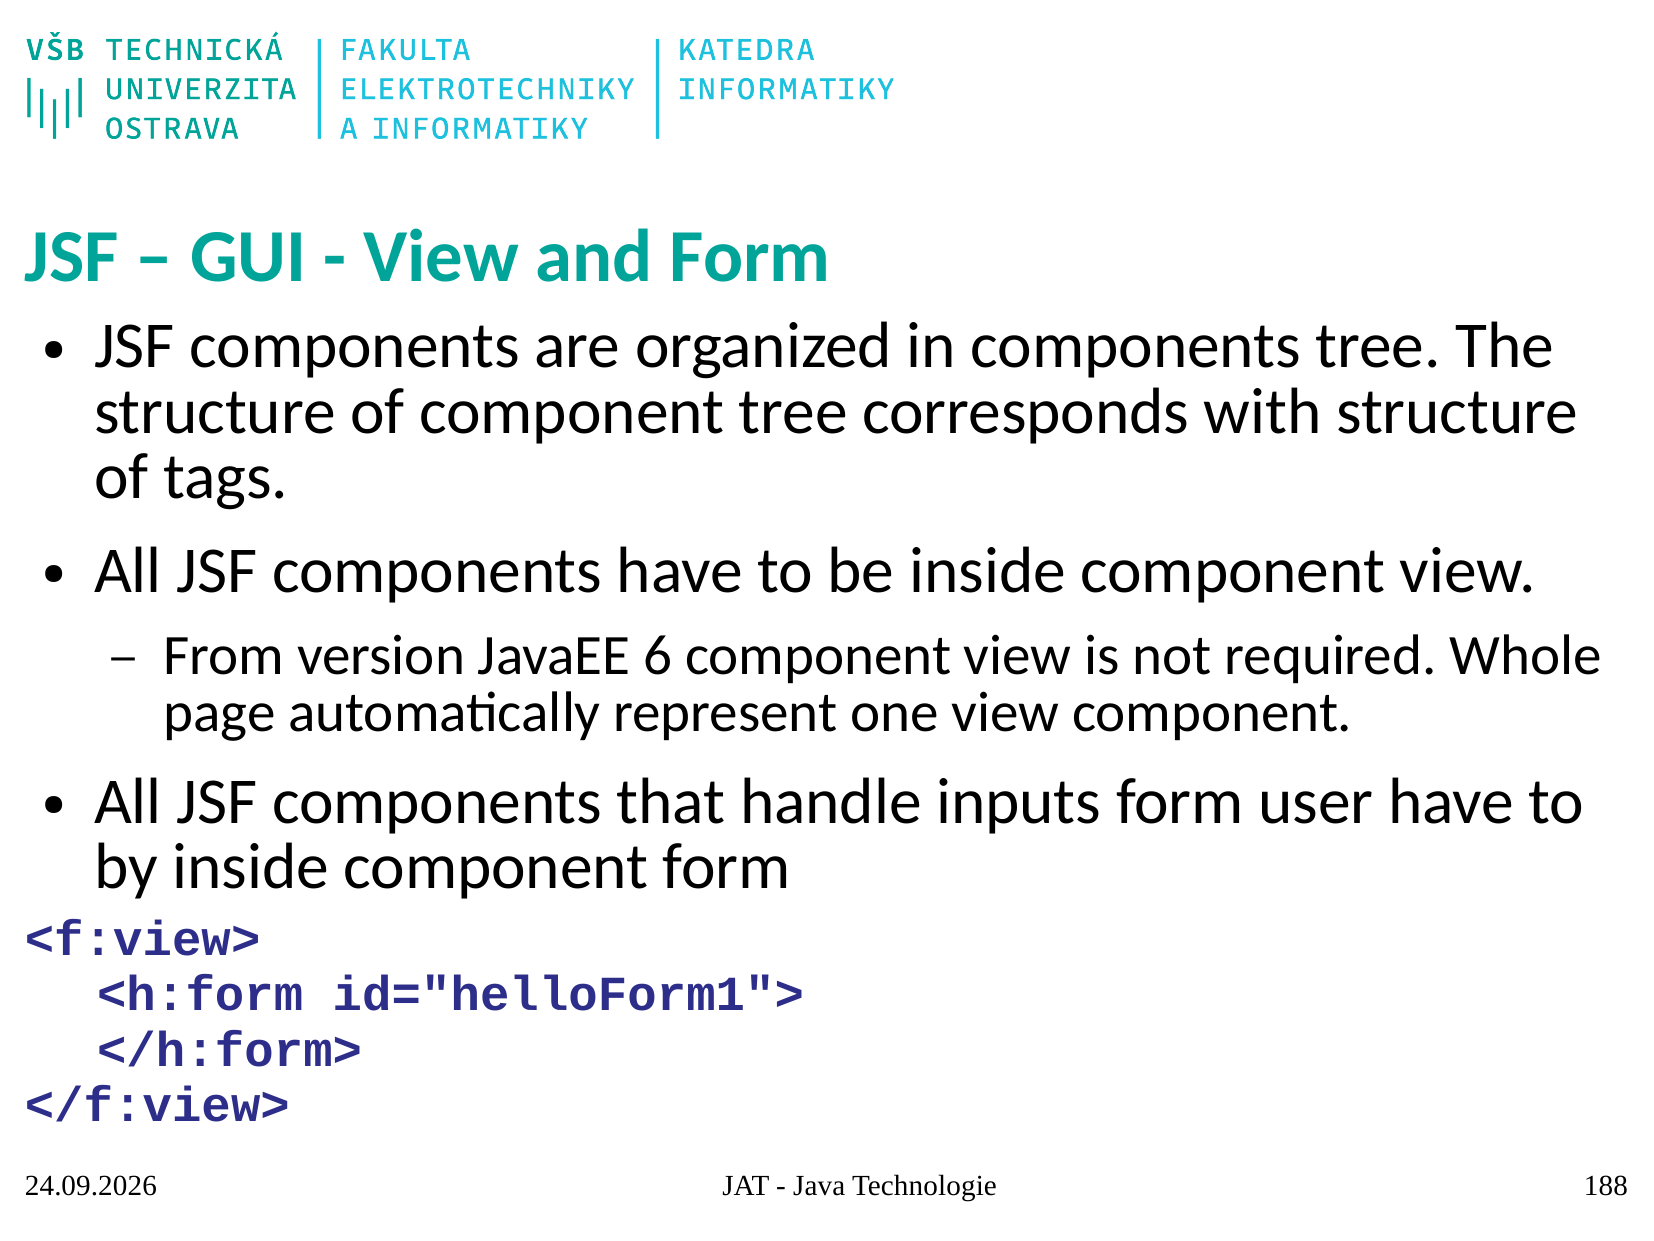

# JSF – GUI - View and Form
JSF components are organized in components tree. The structure of component tree corresponds with structure of tags.
All JSF components have to be inside component view.
From version JavaEE 6 component view is not required. Whole page automatically represent one view component.
All JSF components that handle inputs form user have to by inside component form
<f:view>
	<h:form id="helloForm1">
	</h:form>
</f:view>
JAT - Java Technologie
188